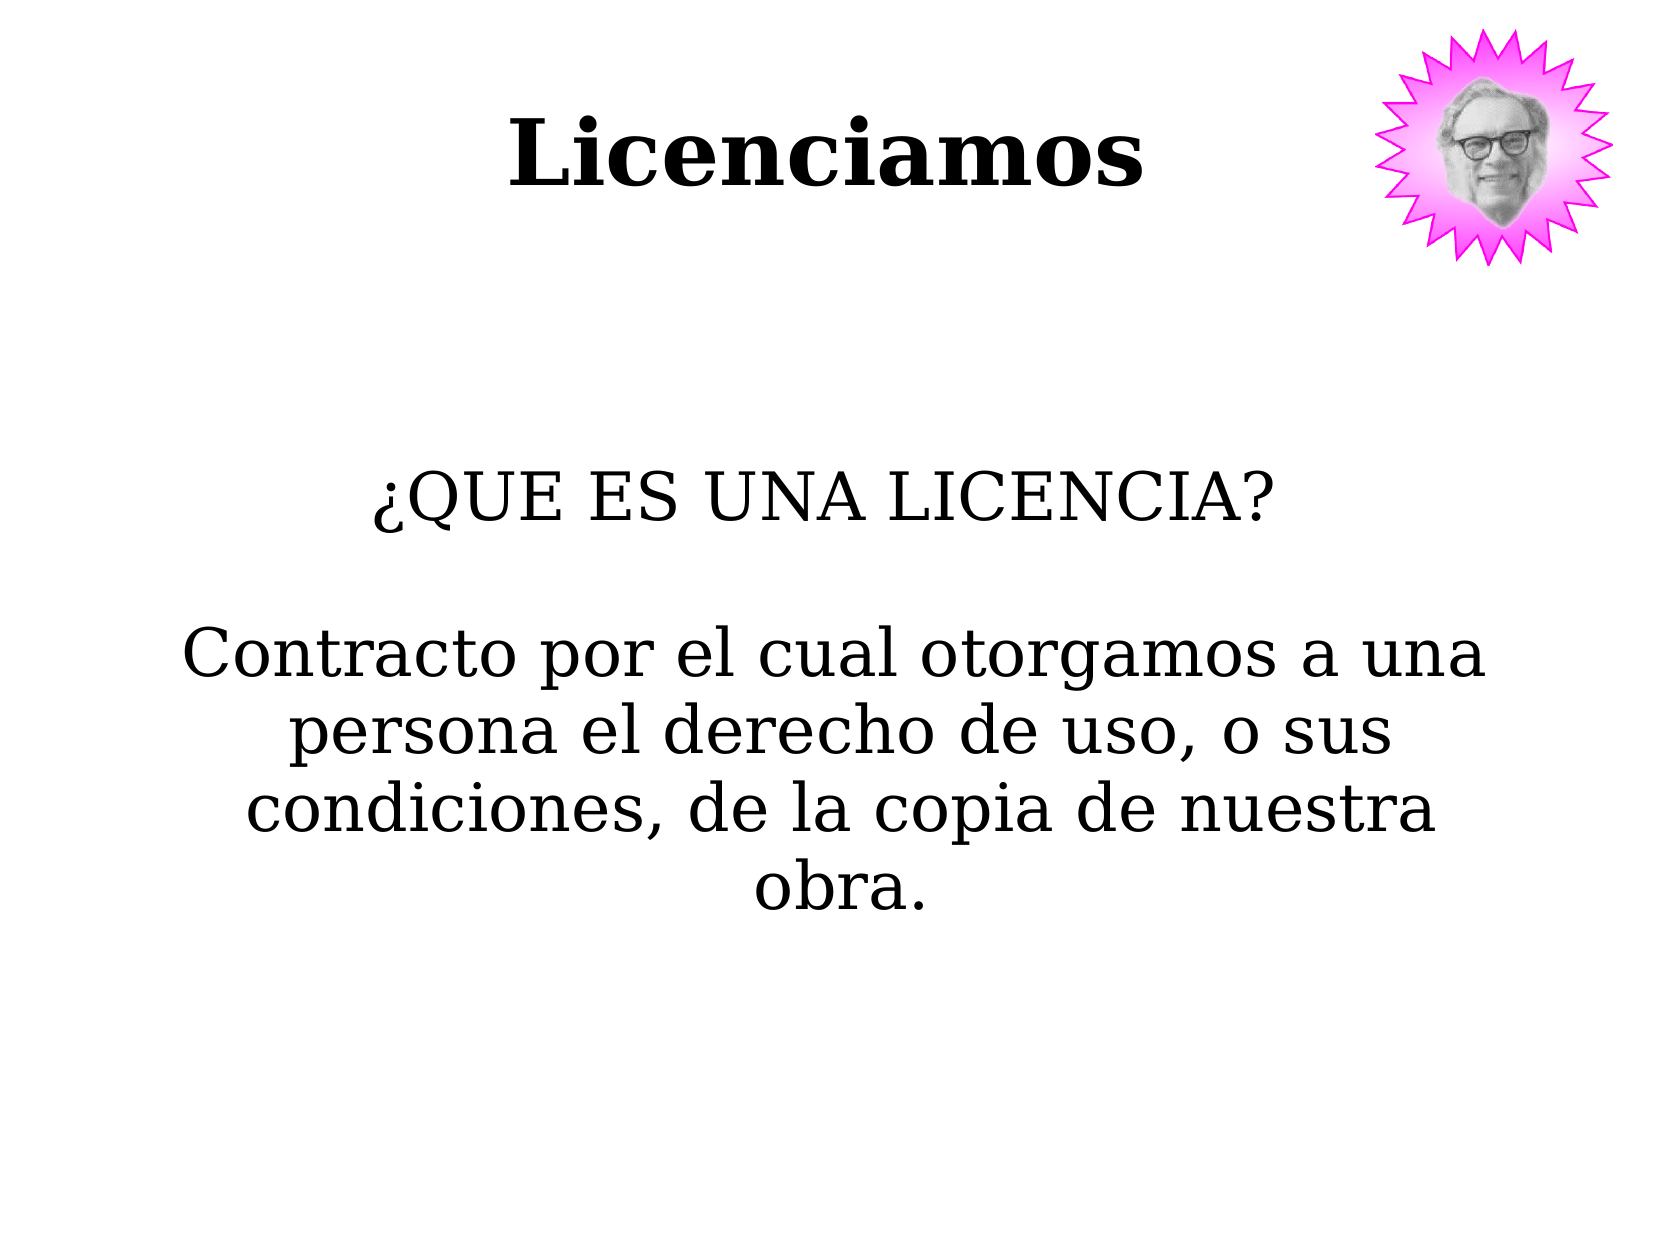

# Licenciamos
¿QUE ES UNA LICENCIA?
 Contracto por el cual otorgamos a una persona el derecho de uso, o sus condiciones, de la copia de nuestra obra.